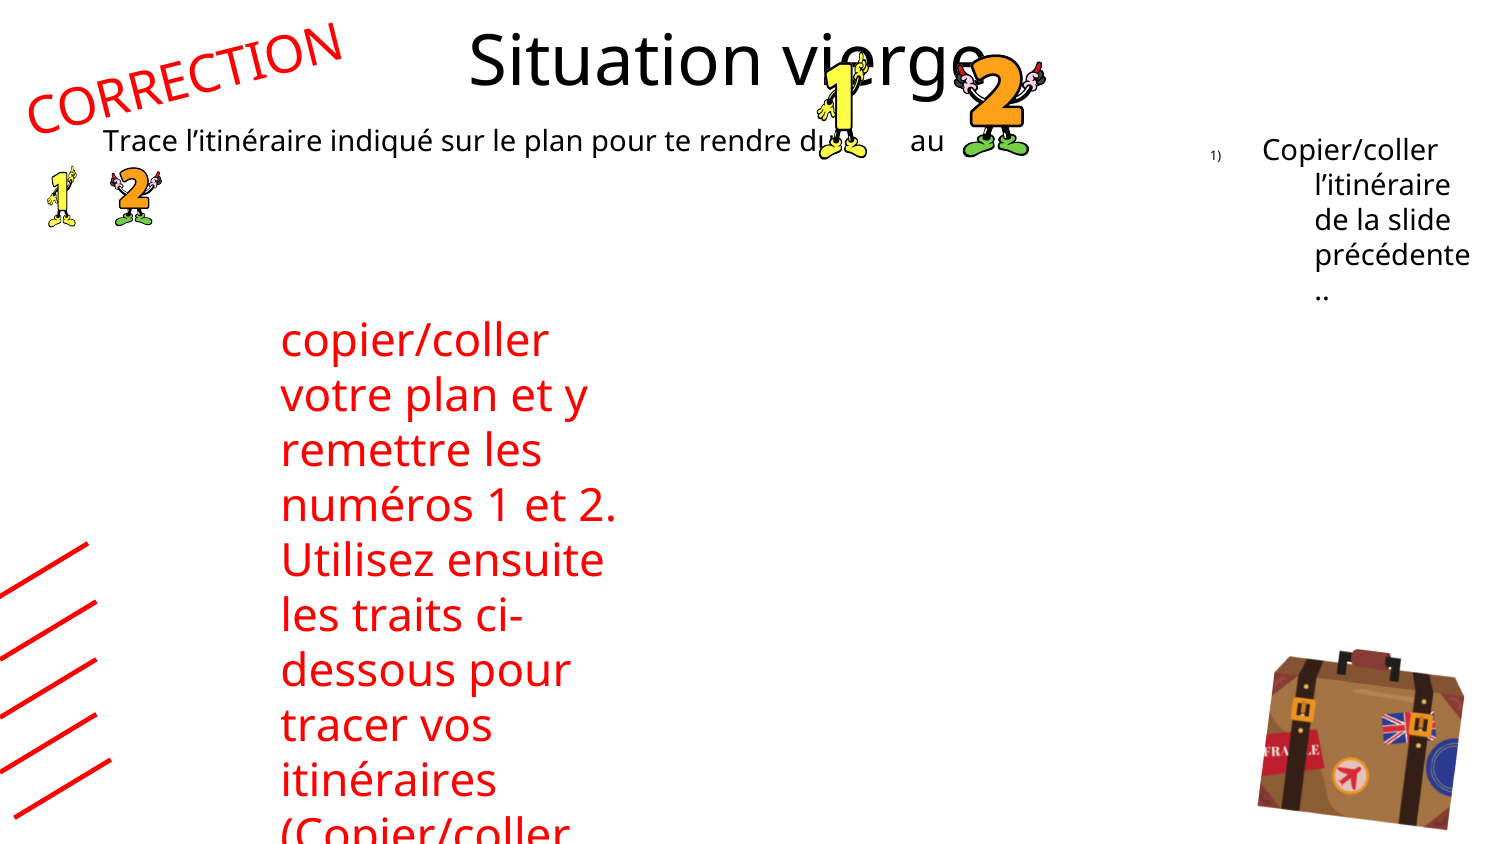

Situation vierge
CORRECTION
Trace l’itinéraire indiqué sur le plan pour te rendre du au
Copier/coller l’itinéraire de la slide précédente..
copier/coller votre plan et y remettre les numéros 1 et 2.
Utilisez ensuite les traits ci-dessous pour tracer vos itinéraires (Copier/coller pour en avoir + ou supprimer le surplus)